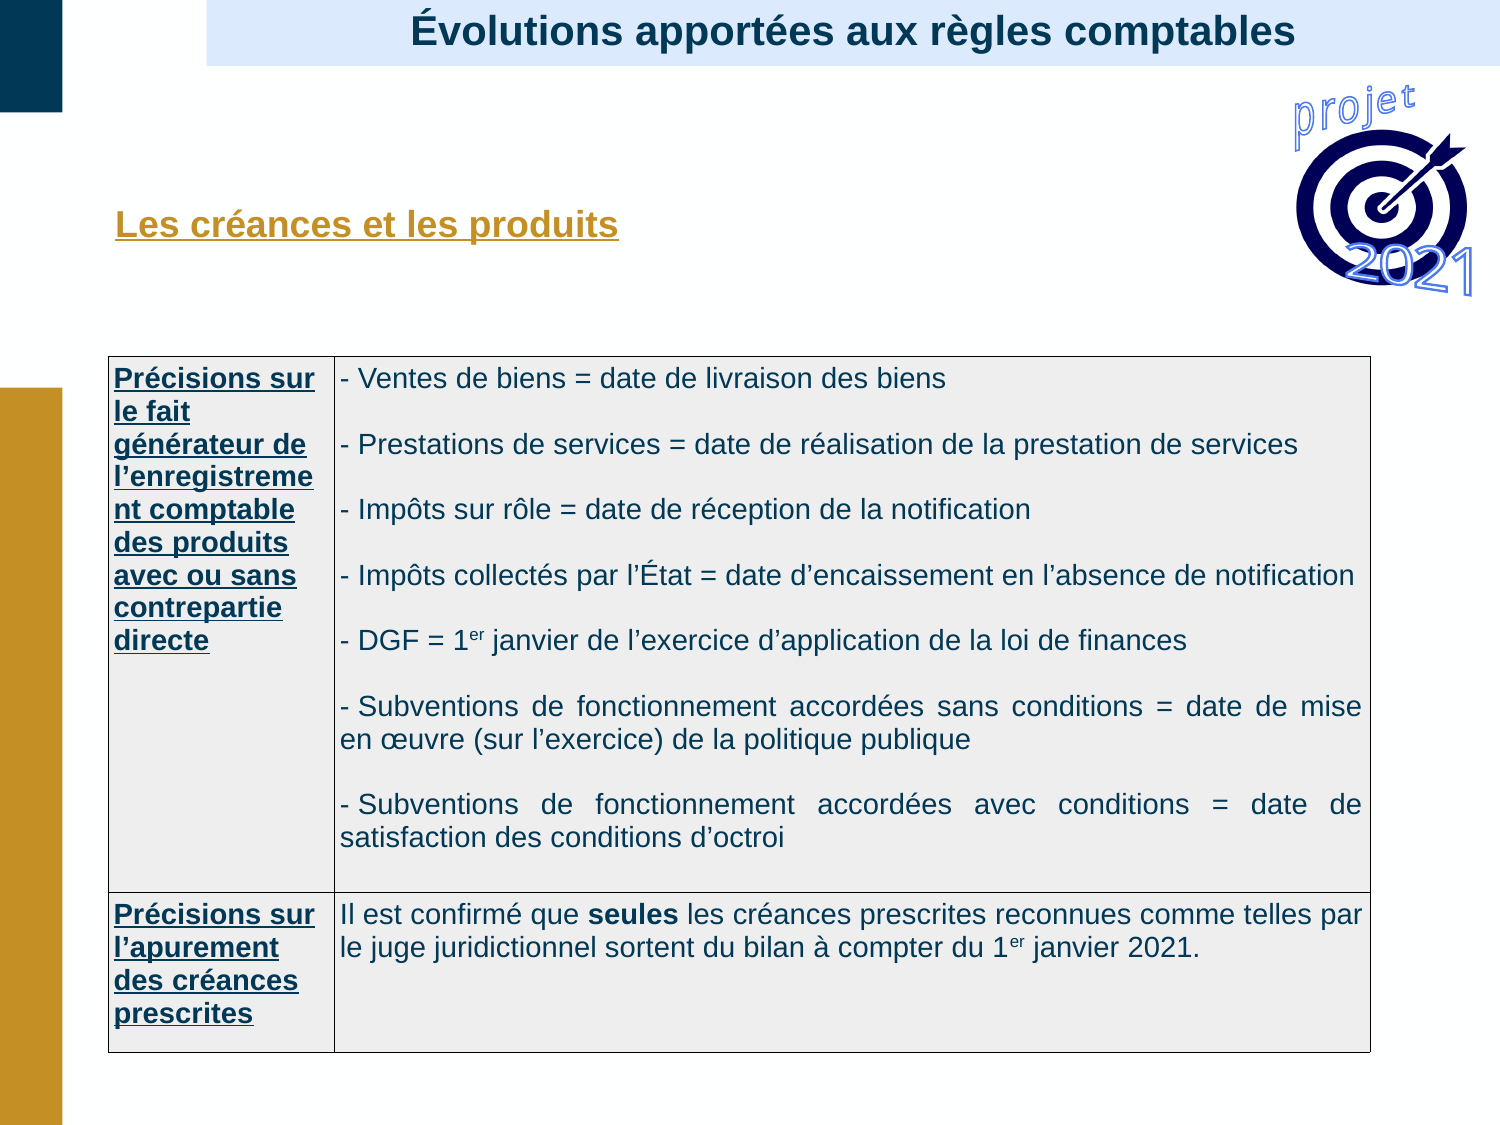

Évolutions apportées aux règles comptables
projet
Les créances et les produits
2021
| Précisions sur le fait générateur de l’enregistrement comptable des produits avec ou sans contrepartie directe | - Ventes de biens = date de livraison des biens - Prestations de services = date de réalisation de la prestation de services - Impôts sur rôle = date de réception de la notification - Impôts collectés par l’État = date d’encaissement en l’absence de notification - DGF = 1er janvier de l’exercice d’application de la loi de finances - Subventions de fonctionnement accordées sans conditions = date de mise en œuvre (sur l’exercice) de la politique publique - Subventions de fonctionnement accordées avec conditions = date de satisfaction des conditions d’octroi |
| --- | --- |
| Précisions sur l’apurement des créances prescrites | Il est confirmé que seules les créances prescrites reconnues comme telles par le juge juridictionnel sortent du bilan à compter du 1er janvier 2021. |
#